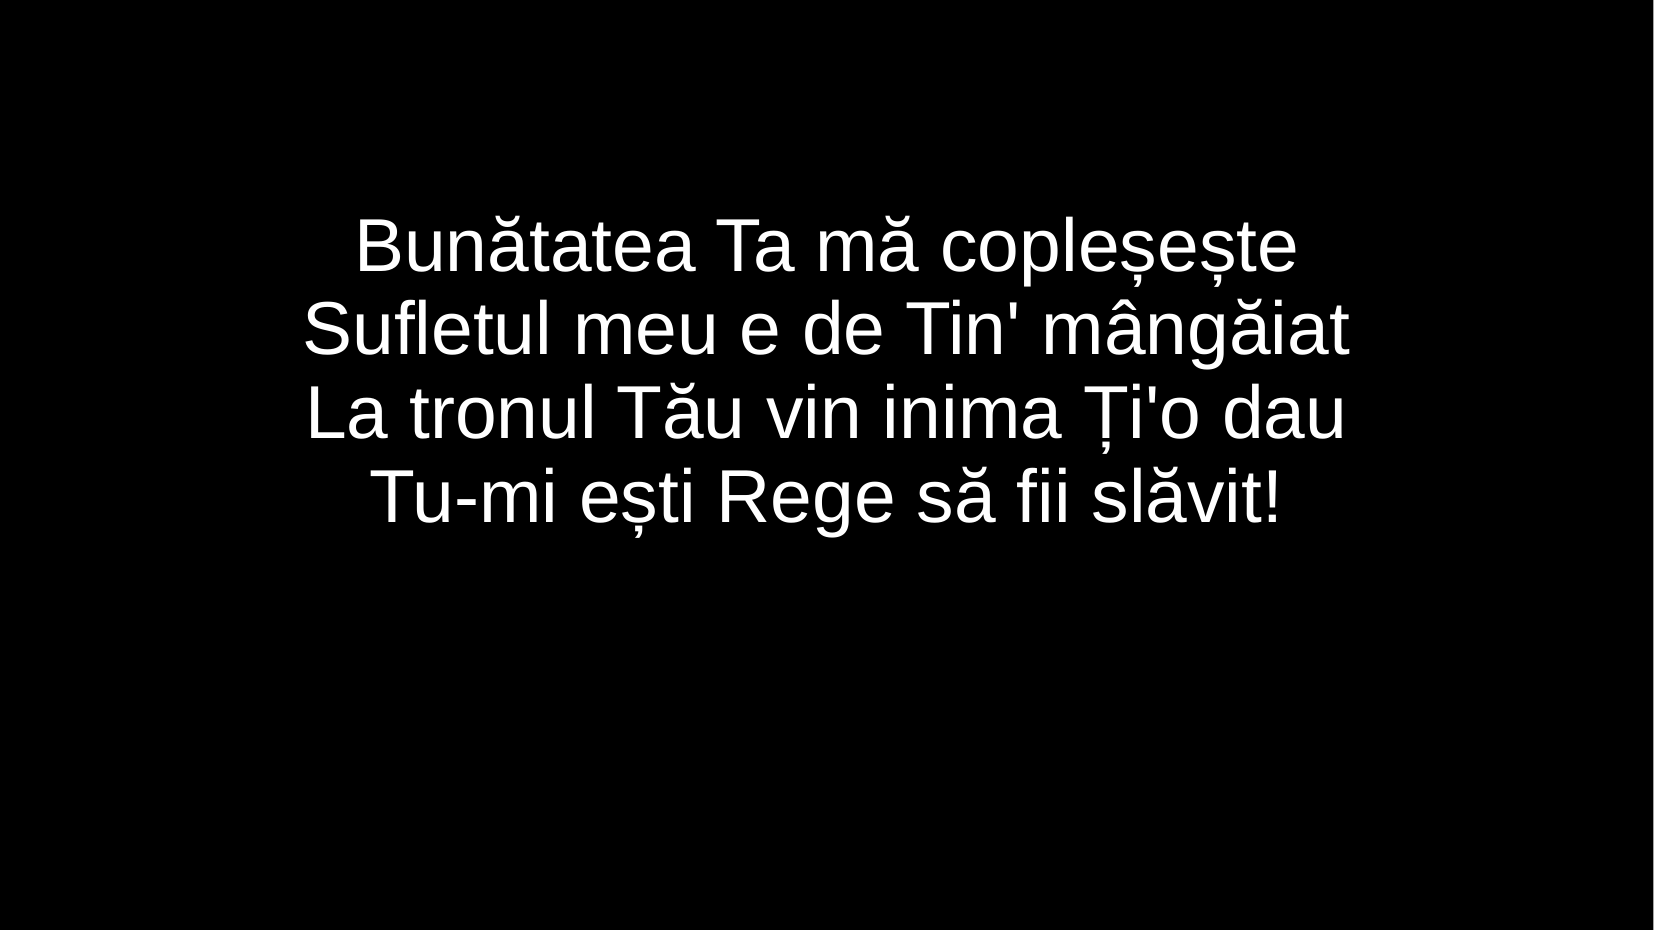

# Bunătatea Ta mă copleșește
Sufletul meu e de Tin' mângăiat
La tronul Tău vin inima Ți'o dau
Tu-mi ești Rege să fii slăvit!